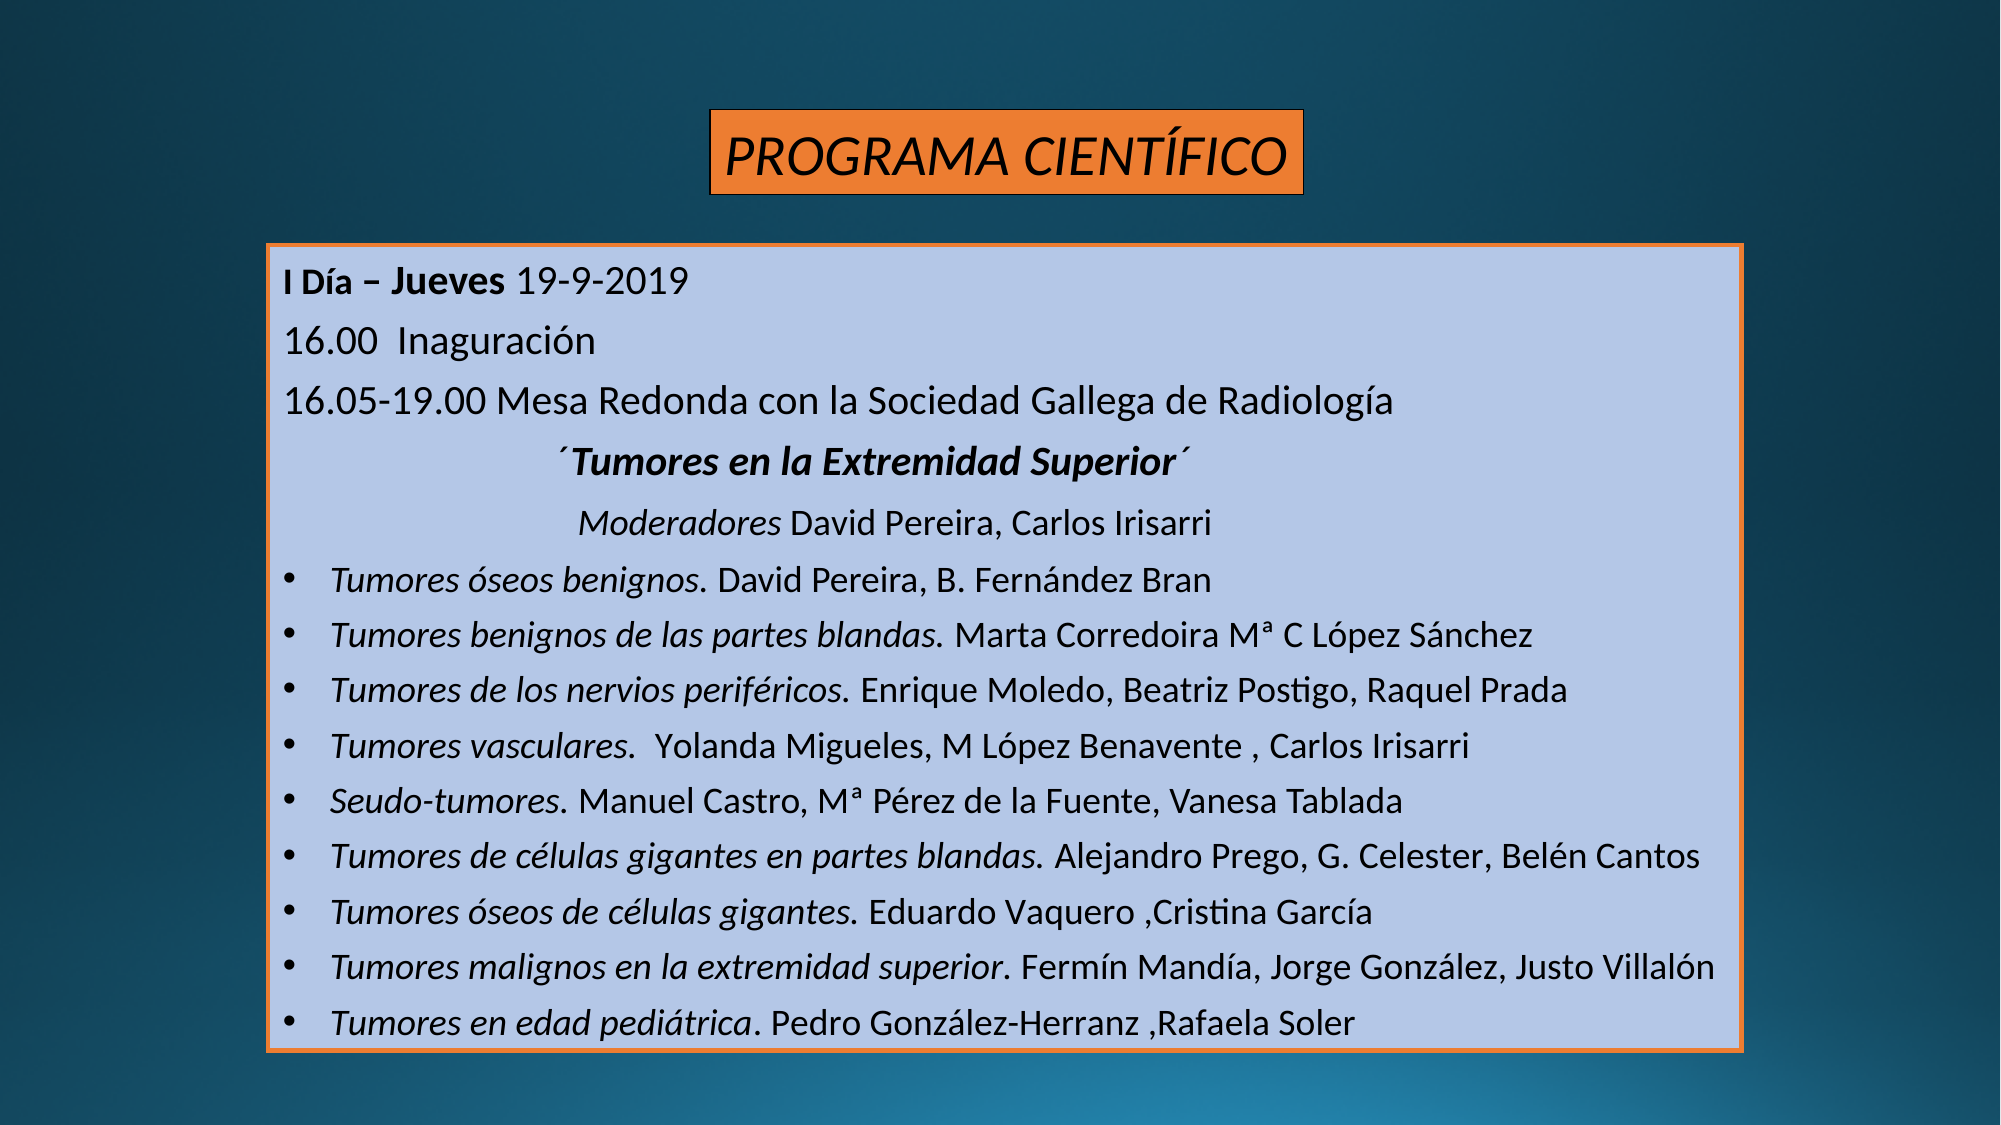

PROGRAMA CIENTÍFICO
I Día – Jueves 19-9-2019
16.00 Inaguración
16.05-19.00 Mesa Redonda con la Sociedad Gallega de Radiología
 ´Tumores en la Extremidad Superior´
 Moderadores David Pereira, Carlos Irisarri
Tumores óseos benignos. David Pereira, B. Fernández Bran
Tumores benignos de las partes blandas. Marta Corredoira Mª C López Sánchez
Tumores de los nervios periféricos. Enrique Moledo, Beatriz Postigo, Raquel Prada
Tumores vasculares. Yolanda Migueles, M López Benavente , Carlos Irisarri
Seudo-tumores. Manuel Castro, Mª Pérez de la Fuente, Vanesa Tablada
Tumores de células gigantes en partes blandas. Alejandro Prego, G. Celester, Belén Cantos
Tumores óseos de células gigantes. Eduardo Vaquero ,Cristina García
Tumores malignos en la extremidad superior. Fermín Mandía, Jorge González, Justo Villalón
Tumores en edad pediátrica. Pedro González-Herranz ,Rafaela Soler